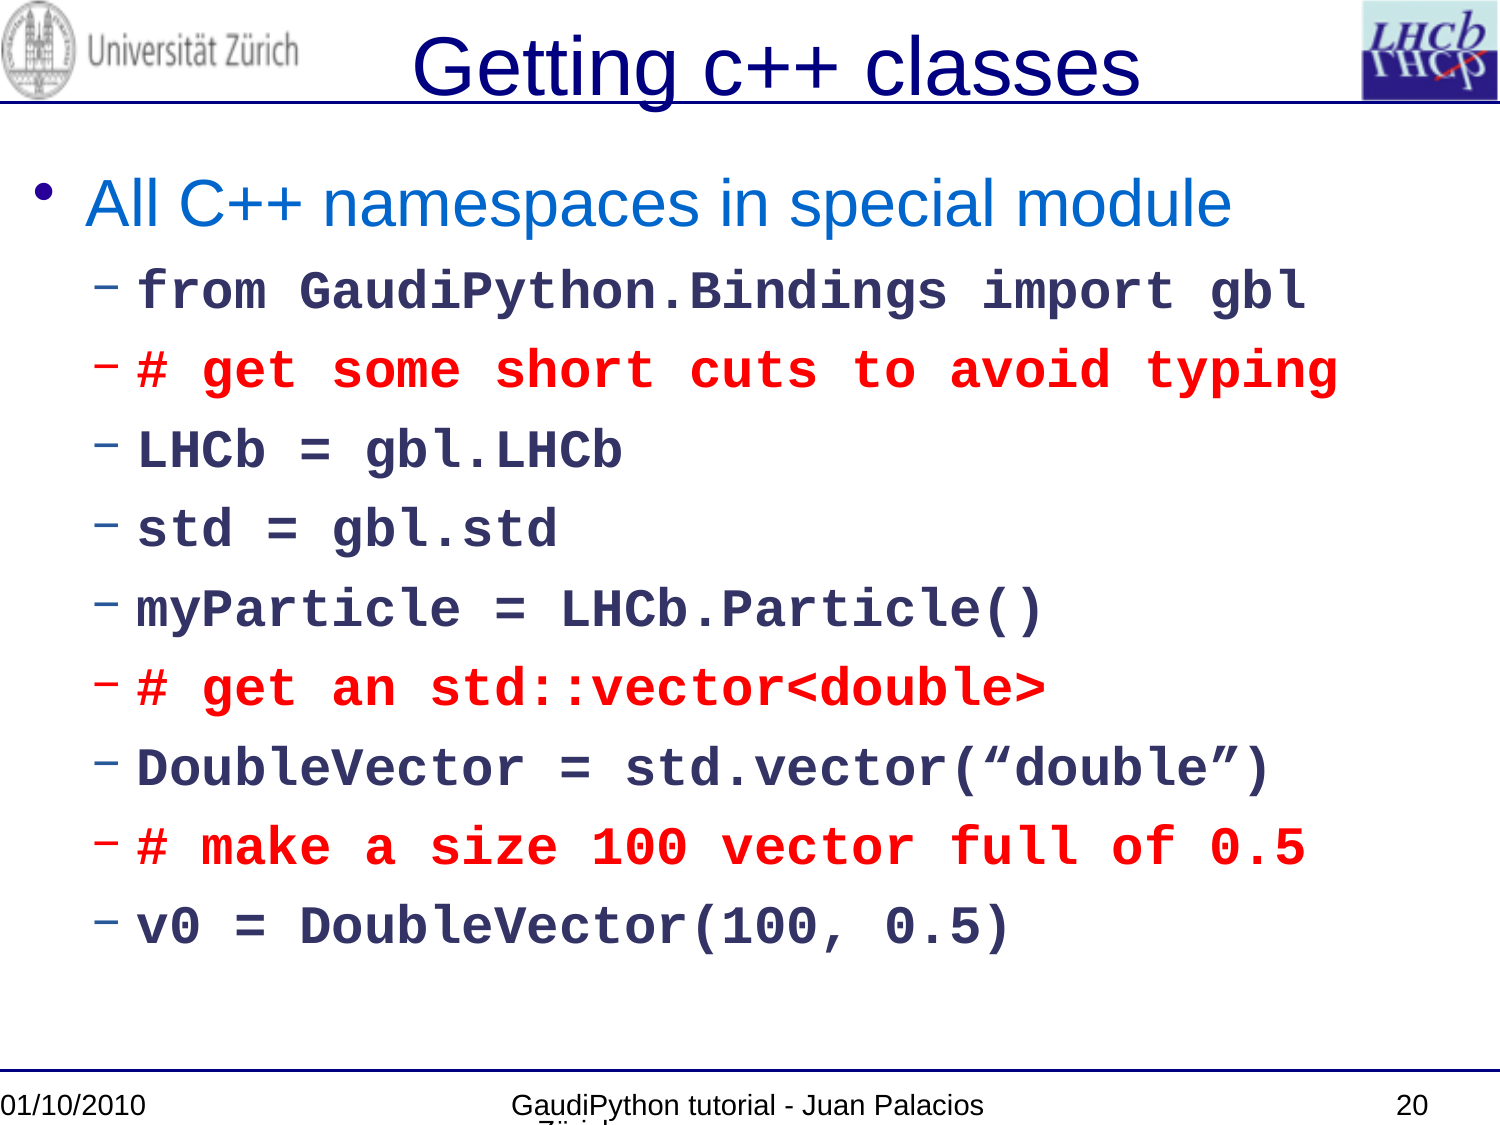

# Getting c++ classes
All C++ namespaces in special module
from GaudiPython.Bindings import gbl
# get some short cuts to avoid typing
LHCb = gbl.LHCb
std = gbl.std
myParticle = LHCb.Particle()
# get an std::vector<double>
DoubleVector = std.vector(“double”)
# make a size 100 vector full of 0.5
v0 = DoubleVector(100, 0.5)
01/10/2010
GaudiPython tutorial - Juan Palacios - Zürich
20